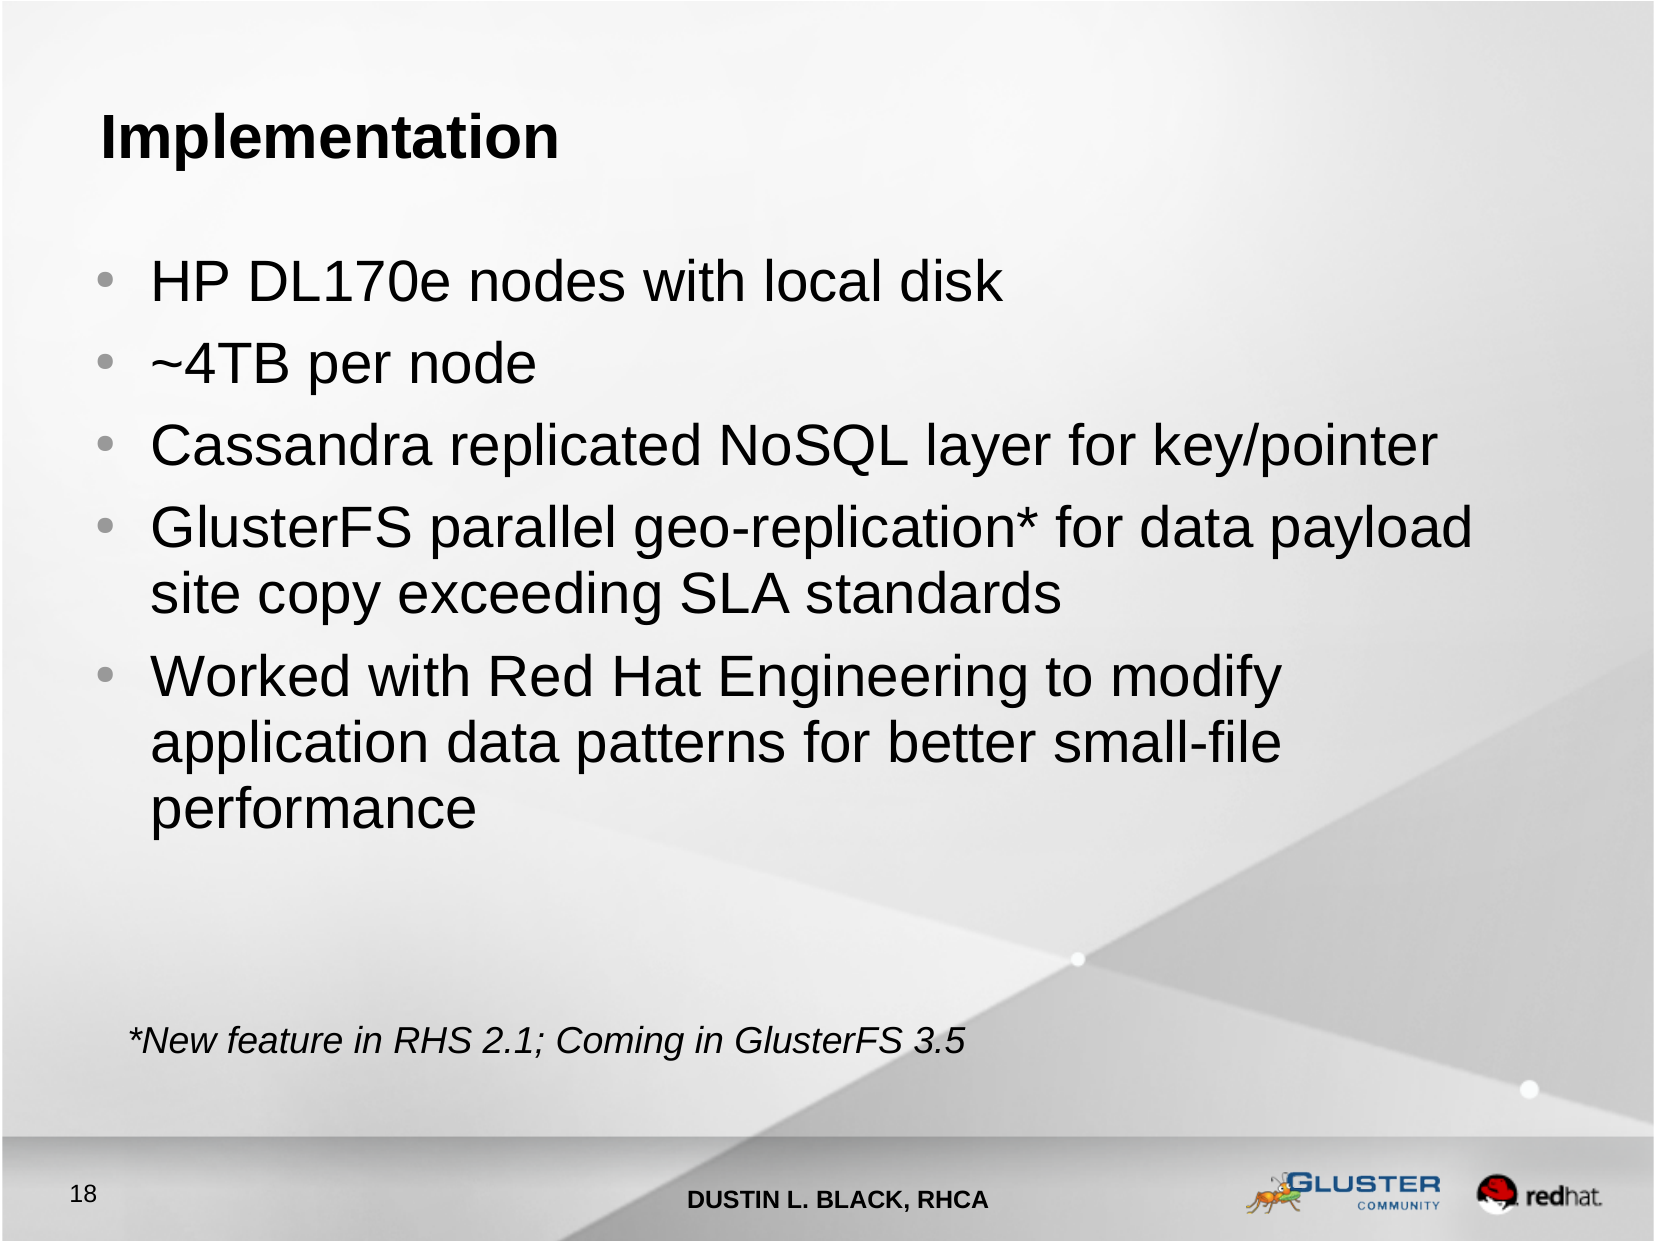

# Implementation
HP DL170e nodes with local disk
~4TB per node
Cassandra replicated NoSQL layer for key/pointer
GlusterFS parallel geo-replication* for data payload site copy exceeding SLA standards
Worked with Red Hat Engineering to modify application data patterns for better small-file performance
*New feature in RHS 2.1; Coming in GlusterFS 3.5